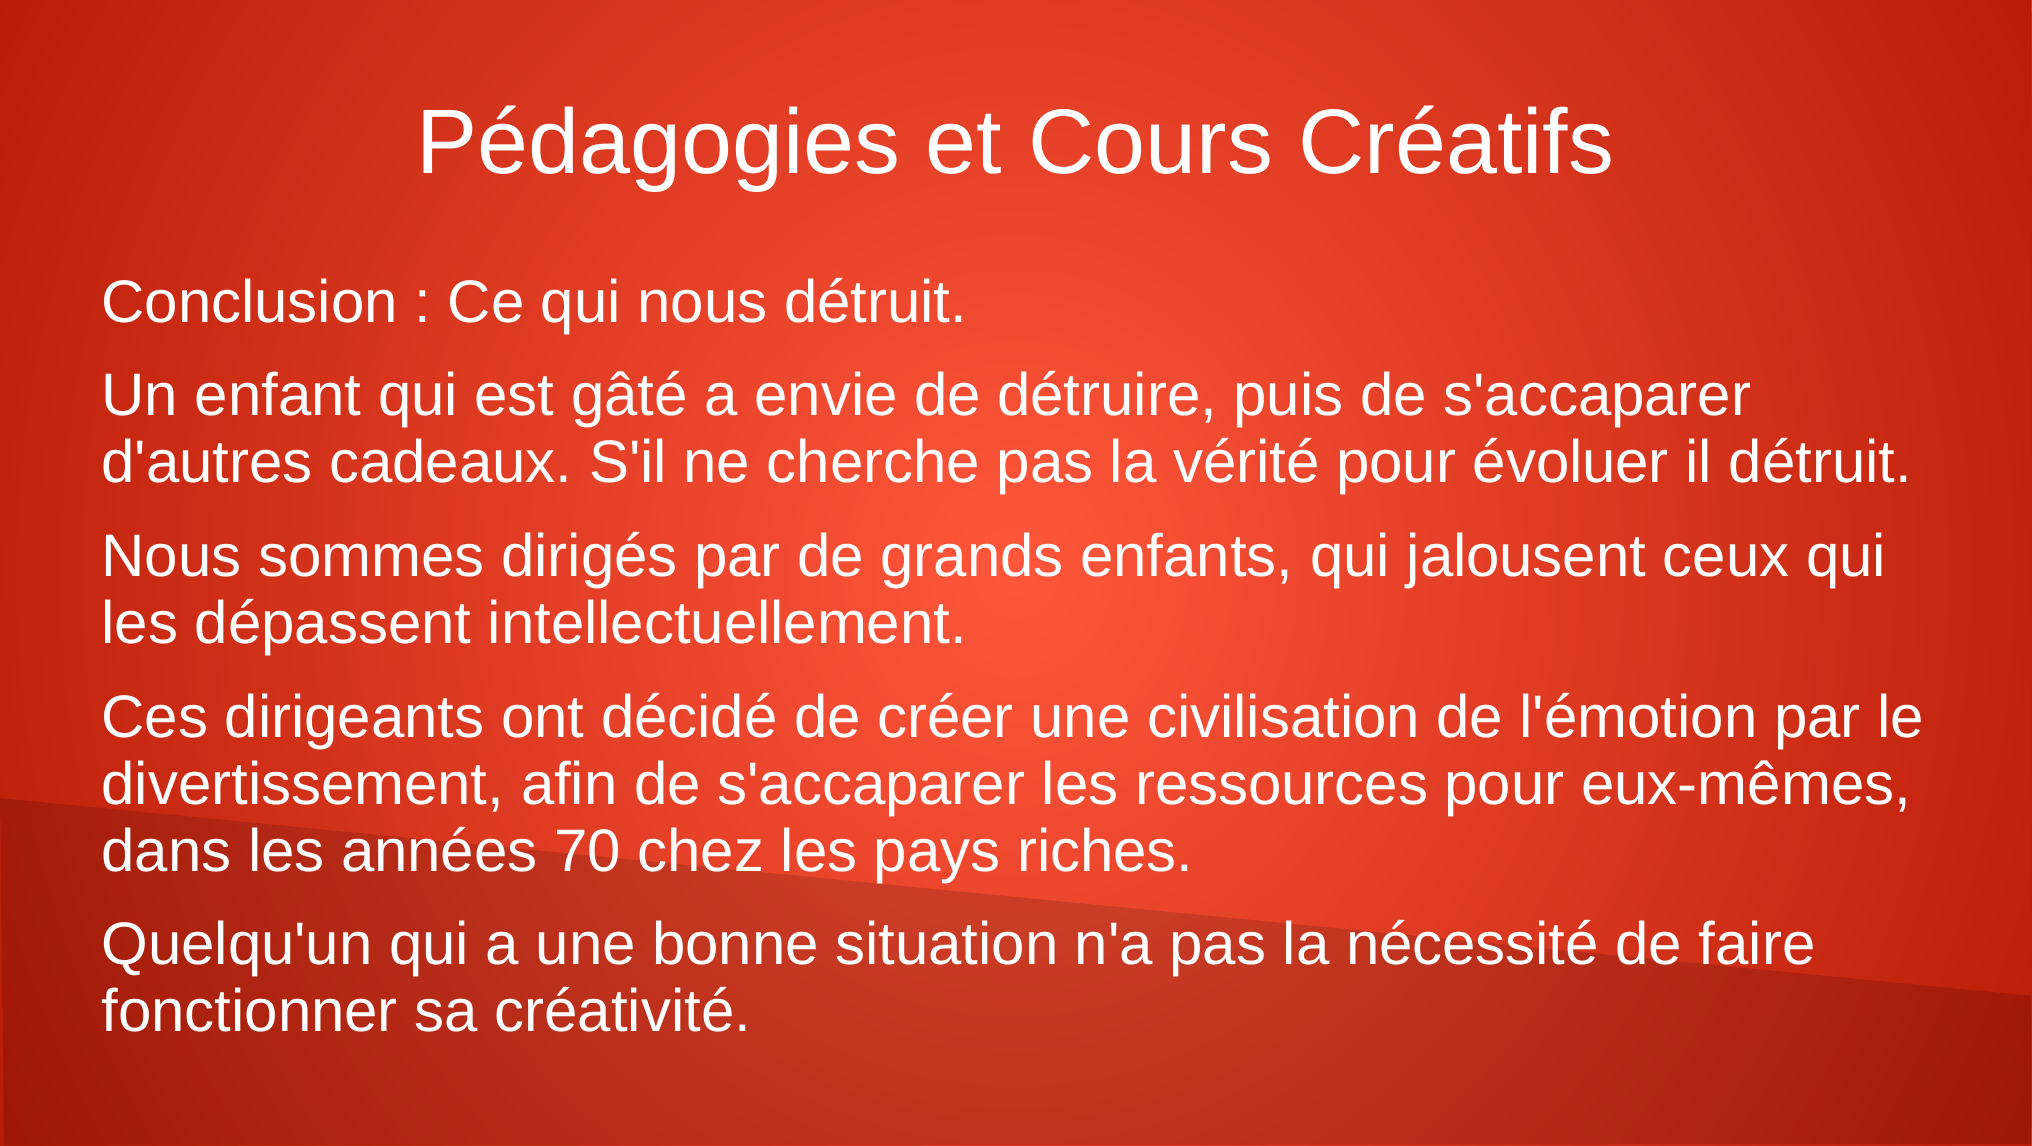

# Pédagogies et Cours Créatifs
Conclusion : Ce qui nous détruit.
Un enfant qui est gâté a envie de détruire, puis de s'accaparer d'autres cadeaux. S'il ne cherche pas la vérité pour évoluer il détruit.
Nous sommes dirigés par de grands enfants, qui jalousent ceux qui les dépassent intellectuellement.
Ces dirigeants ont décidé de créer une civilisation de l'émotion par le divertissement, afin de s'accaparer les ressources pour eux-mêmes, dans les années 70 chez les pays riches.
Quelqu'un qui a une bonne situation n'a pas la nécessité de faire fonctionner sa créativité.